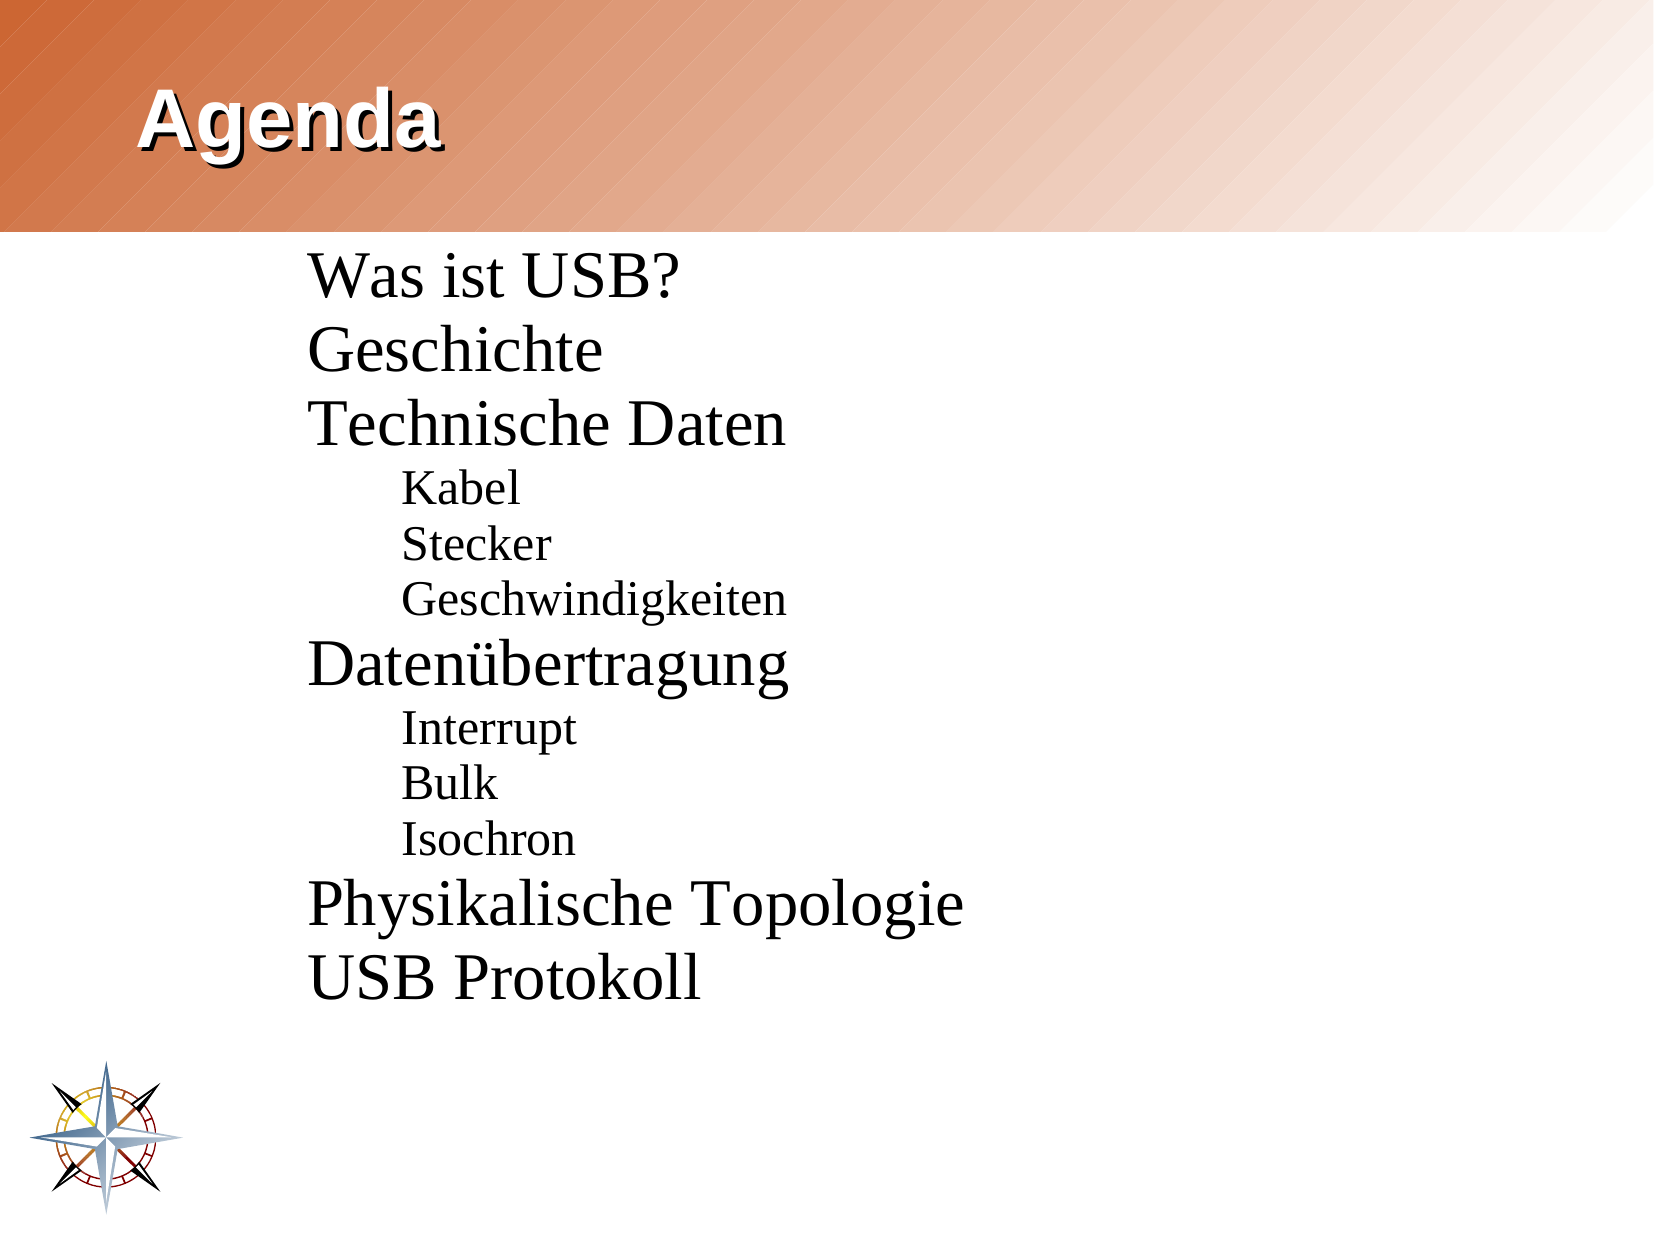

# Agenda
Was ist USB?
Geschichte
Technische Daten
Kabel
Stecker
Geschwindigkeiten
Datenübertragung
Interrupt
Bulk
Isochron
Physikalische Topologie
USB Protokoll